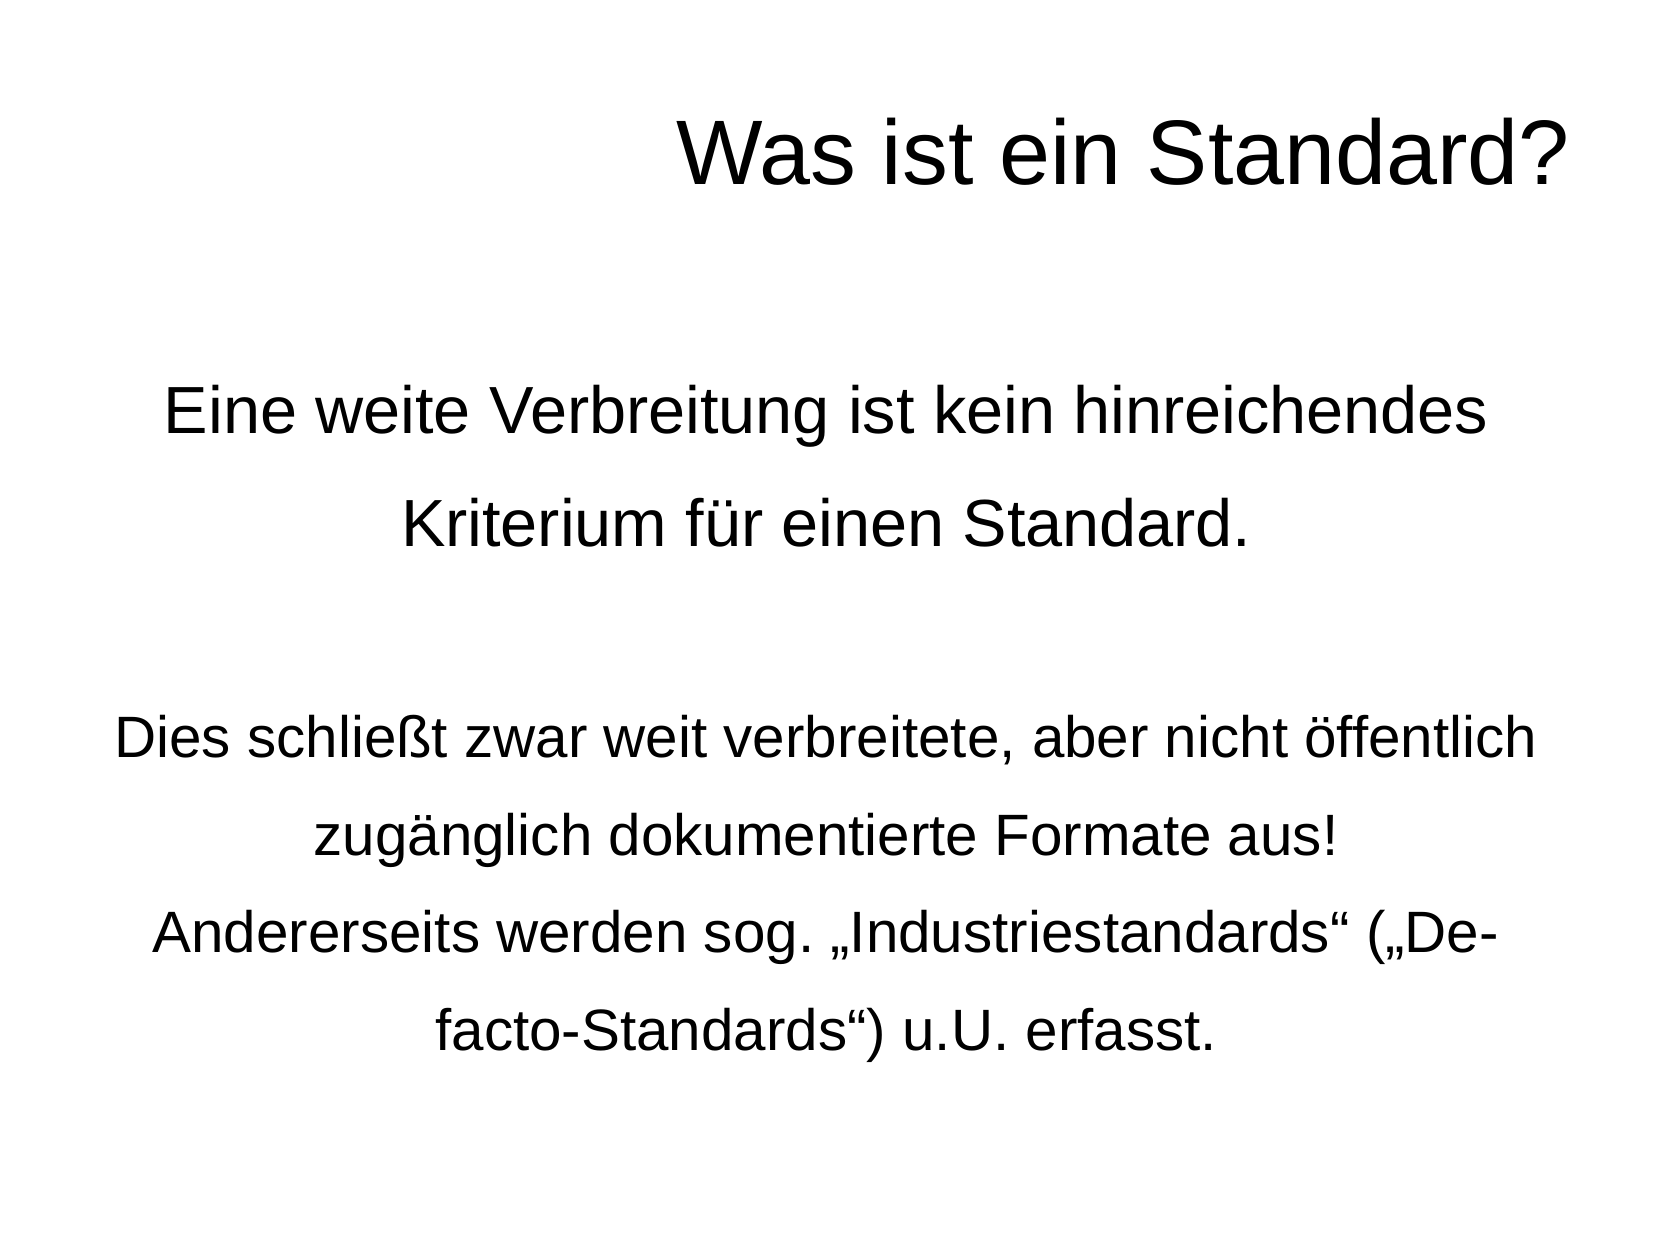

# Was ist ein Standard?
Eine weite Verbreitung ist kein hinreichendes Kriterium für einen Standard.
Dies schließt zwar weit verbreitete, aber nicht öffentlich zugänglich dokumentierte Formate aus!
Andererseits werden sog. „Industriestandards“ („De-facto-Standards“) u.U. erfasst.